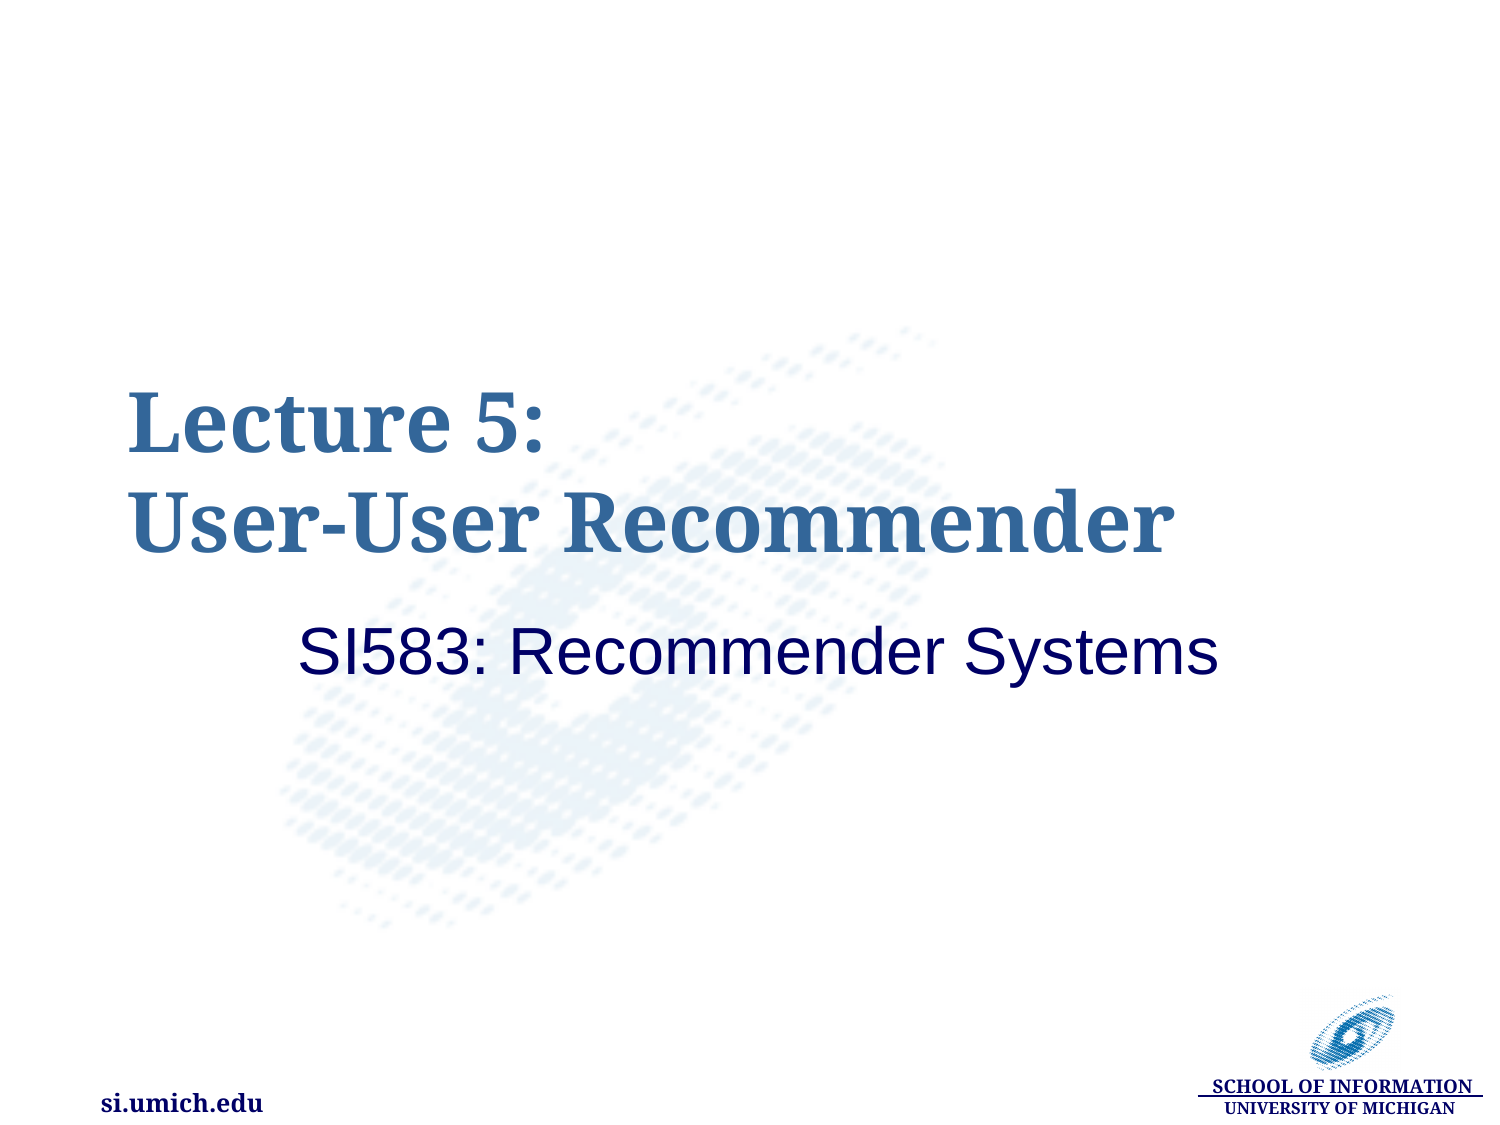

# Lecture 5: User-User Recommender
 SI583: Recommender Systems